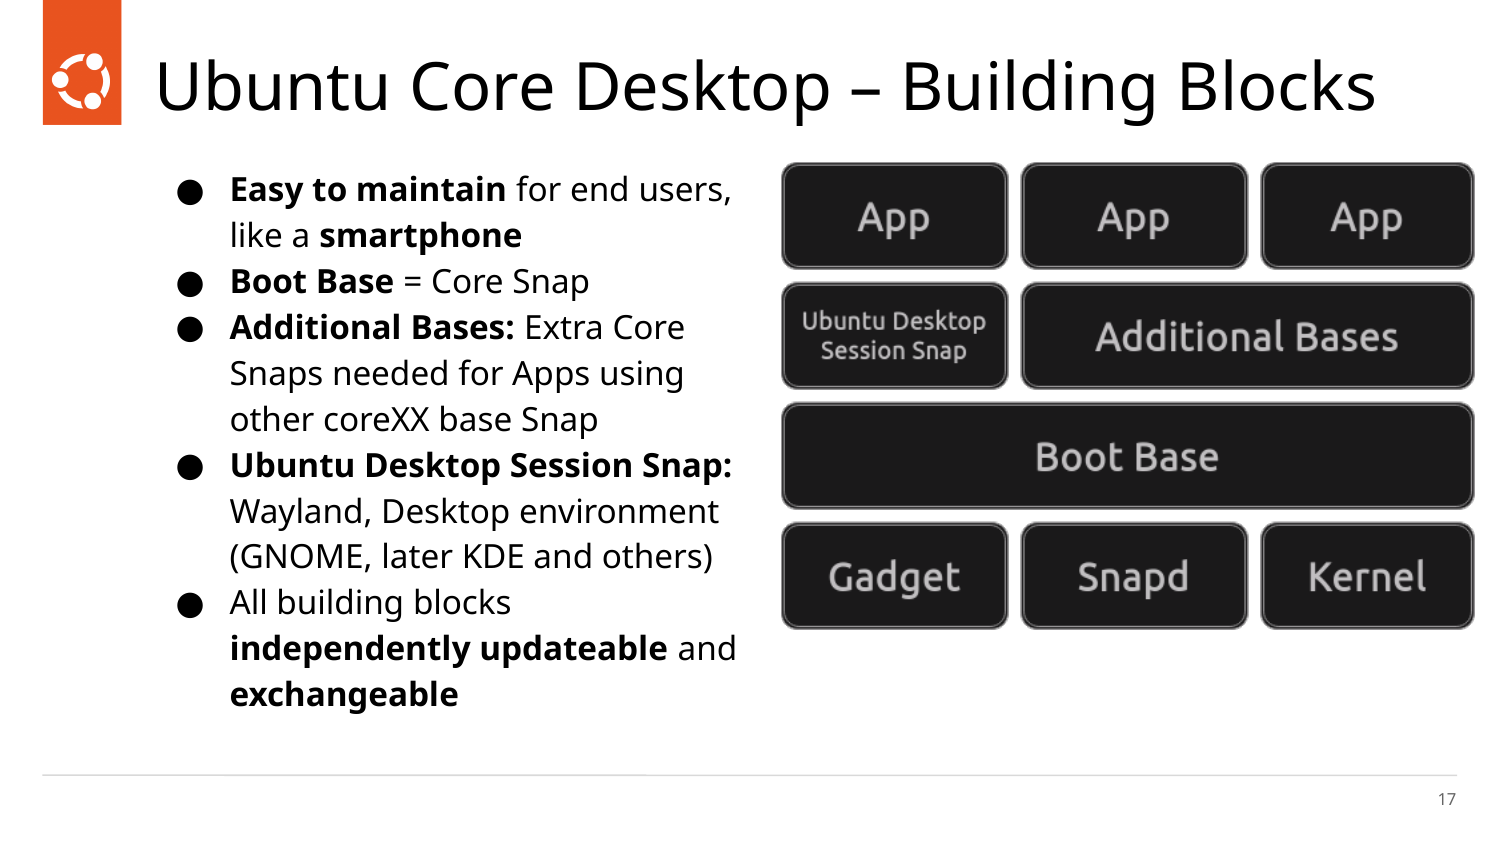

# Ubuntu Core Desktop – Building Blocks
Easy to maintain for end users, like a smartphone
Boot Base = Core Snap
Additional Bases: Extra Core Snaps needed for Apps using other coreXX base Snap
Ubuntu Desktop Session Snap: Wayland, Desktop environment (GNOME, later KDE and others)
All building blocks independently updateable and exchangeable